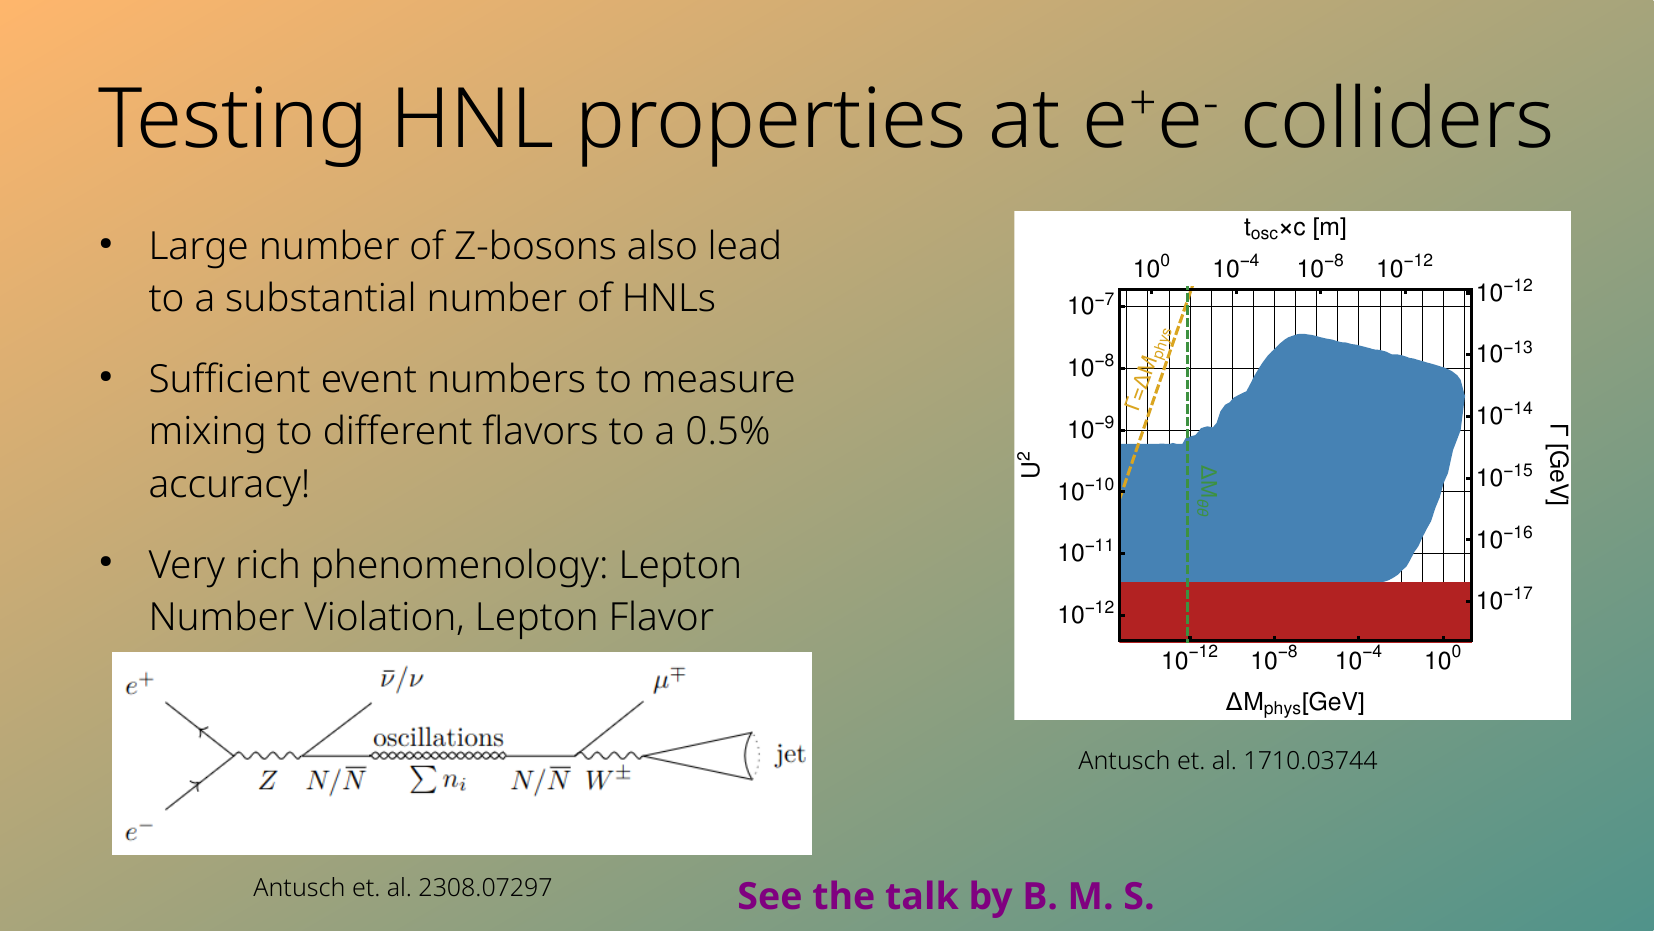

# Testing HNL properties at e+e- colliders
Large number of Z-bosons also lead to a substantial number of HNLs
Sufficient event numbers to measure mixing to different flavors to a 0.5% accuracy!
Very rich phenomenology: Lepton Number Violation, Lepton Flavor Violation, HNL oscillations in colliders etc...
Antusch et. al. 1710.03744
Antusch et. al. 2308.07297
See the talk by B. M. S. Oliveira